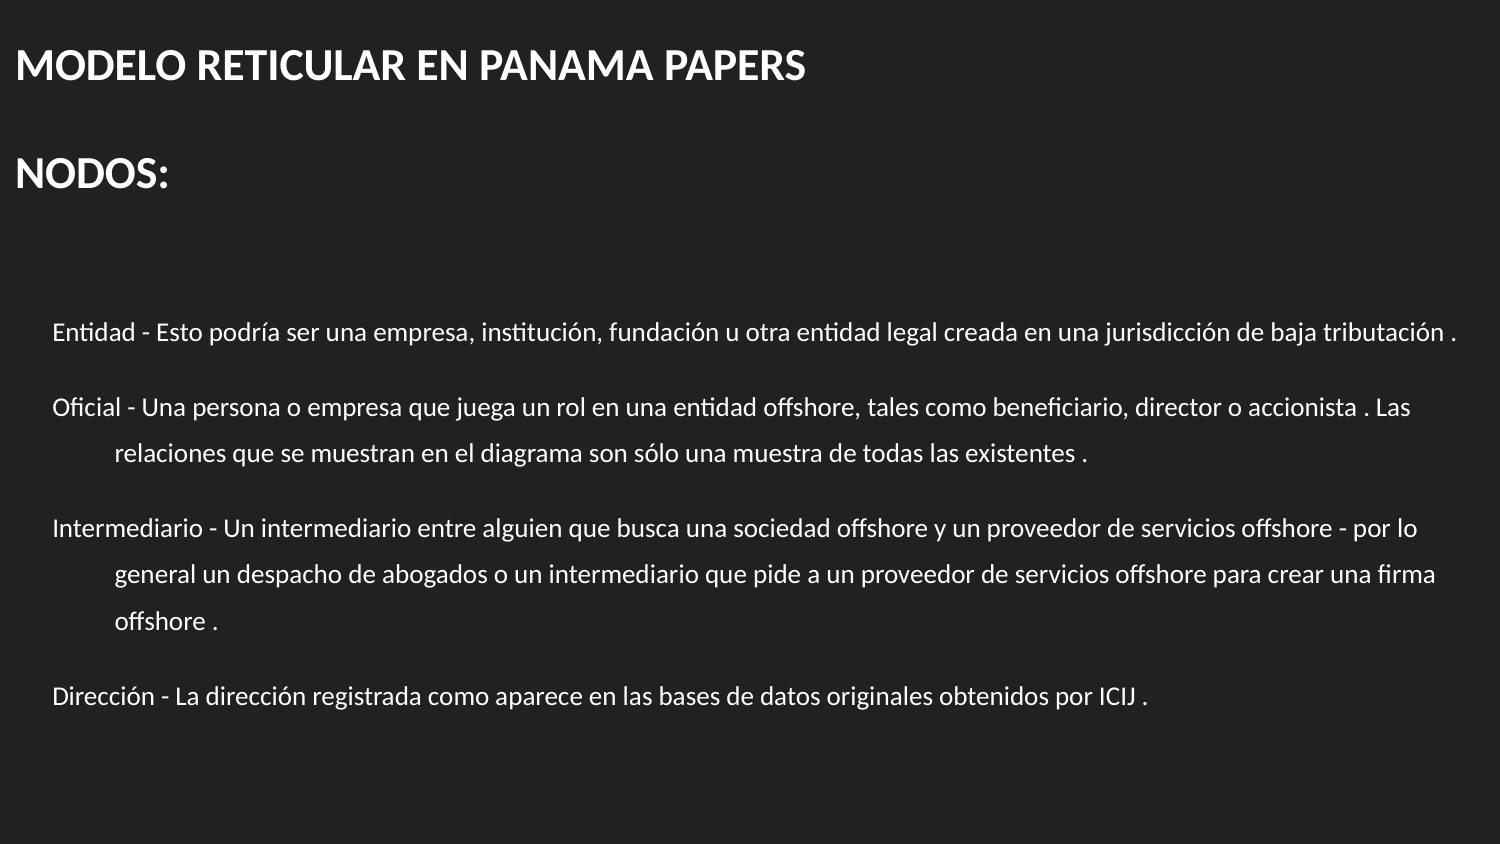

MODELO RETICULAR EN PANAMA PAPERS
NODOS:
Entidad - Esto podría ser una empresa, institución, fundación u otra entidad legal creada en una jurisdicción de baja tributación .
Oficial - Una persona o empresa que juega un rol en una entidad offshore, tales como beneficiario, director o accionista . Las relaciones que se muestran en el diagrama son sólo una muestra de todas las existentes .
Intermediario - Un intermediario entre alguien que busca una sociedad offshore y un proveedor de servicios offshore - por lo general un despacho de abogados o un intermediario que pide a un proveedor de servicios offshore para crear una firma offshore .
Dirección - La dirección registrada como aparece en las bases de datos originales obtenidos por ICIJ .